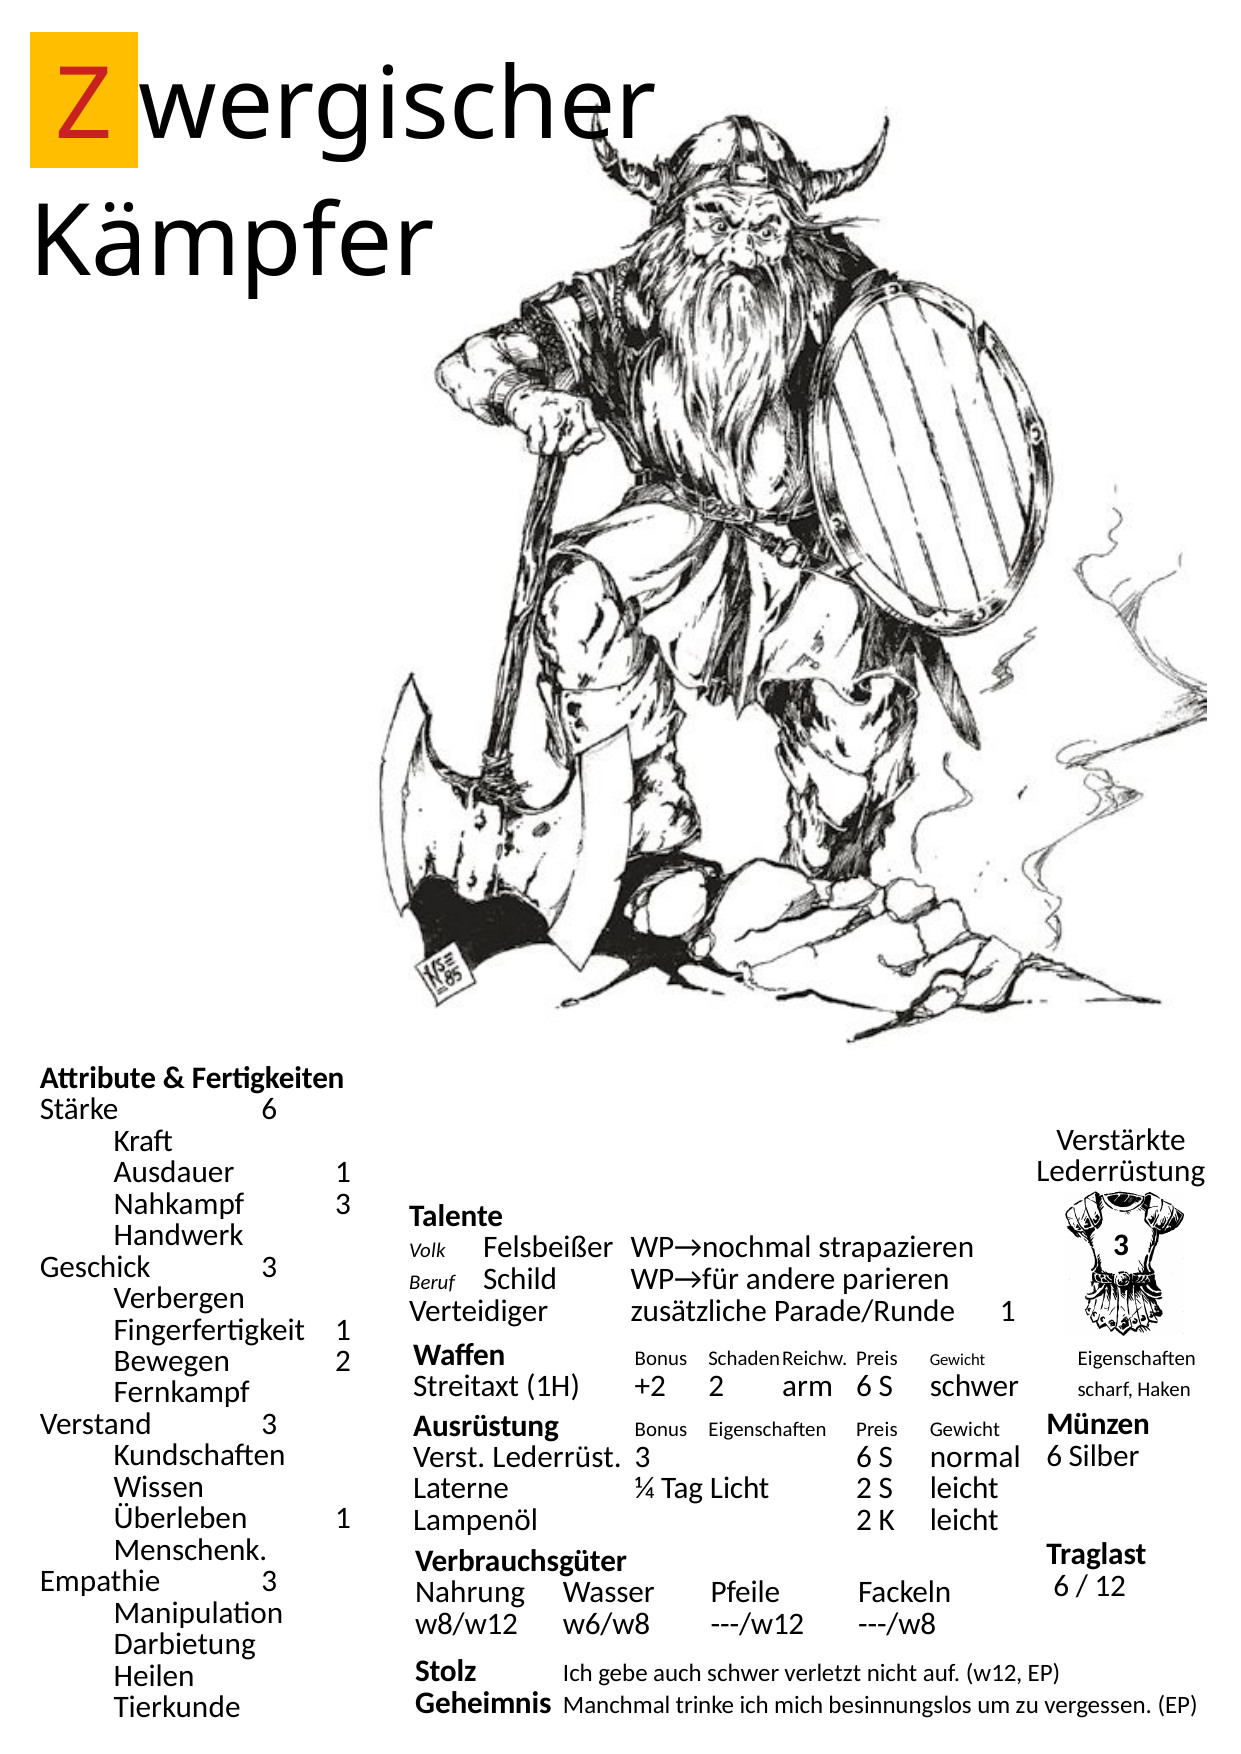

Z wergischer
Kämpfer
Attribute & Fertigkeiten
Stärke		6
	Kraft
	Ausdauer		1
	Nahkampf		3
	Handwerk
Geschick		3
	Verbergen
	Fingerfertigkeit	1
	Bewegen		2
	Fernkampf
Verstand		3
	Kundschaften
	Wissen
	Überleben		1
	Menschenk.
Empathie		3
	Manipulation
	Darbietung
	Heilen
	Tierkunde
Verstärkte
Lederrüstung
3
Talente
Volk	Felsbeißer	WP→nochmal strapazieren
Beruf	Schild 	WP→für andere parieren
Verteidiger		zusätzliche Parade/Runde	1
Waffen		Bonus	Schaden	Reichw.	Preis	Gewicht		Eigenschaften
Streitaxt (1H)	+2	2	arm	6 S	schwer	scharf, Haken
Münzen
6 Silber
Ausrüstung		Bonus	Eigenschaften	Preis	Gewicht
Verst. Lederrüst.	3			6 S	normal
Laterne		¼ Tag Licht		2 S	leicht
Lampenöl					2 K	leicht
Traglast
 6 / 12
Verbrauchsgüter
Nahrung	Wasser	Pfeile		Fackeln
w8/w12	w6/w8	---/w12	---/w8
Stolz		Ich gebe auch schwer verletzt nicht auf. (w12, EP)
Geheimnis	Manchmal trinke ich mich besinnungslos um zu vergessen. (EP)